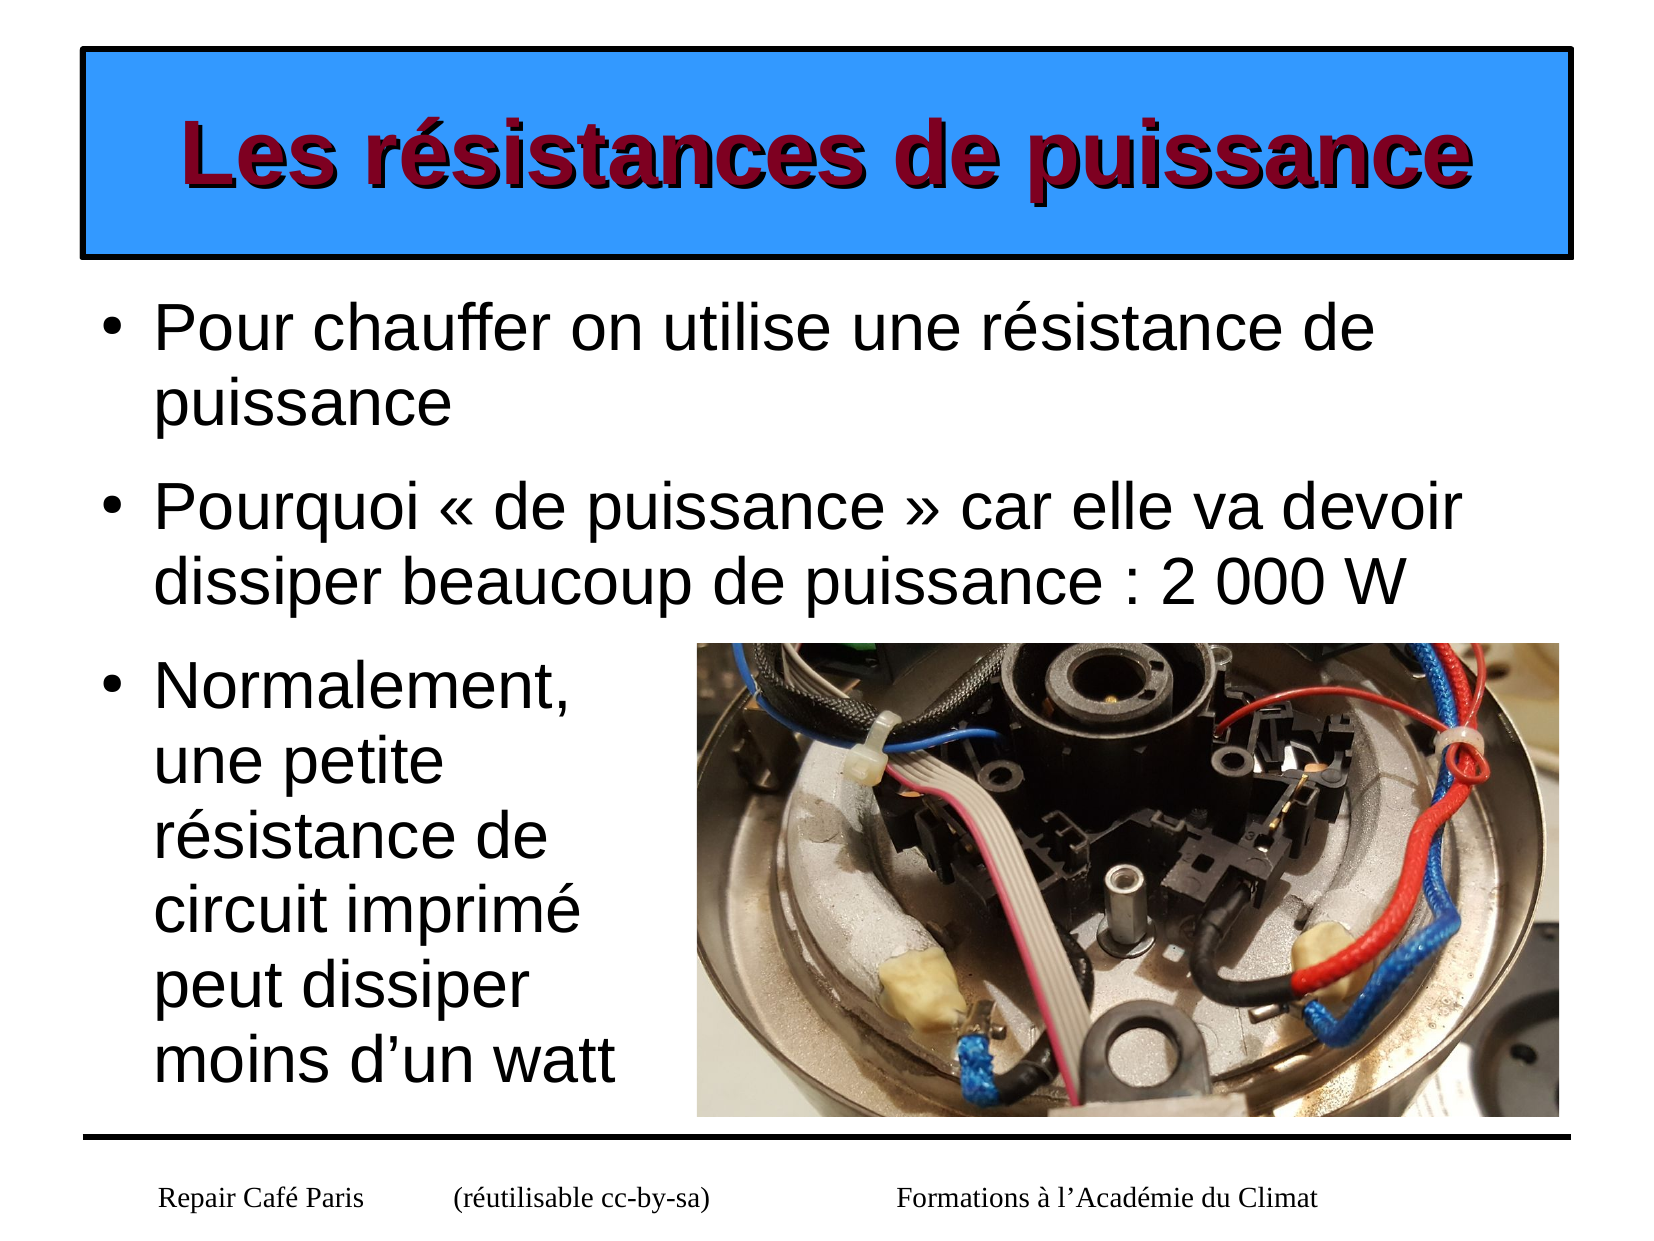

# Les résistances de puissance
Pour chauffer on utilise une résistance de puissance
Pourquoi « de puissance » car elle va devoir dissiper beaucoup de puissance : 2 000 W
Normalement,
une petite
résistance de
circuit imprimé
peut dissiper
moins d’un watt